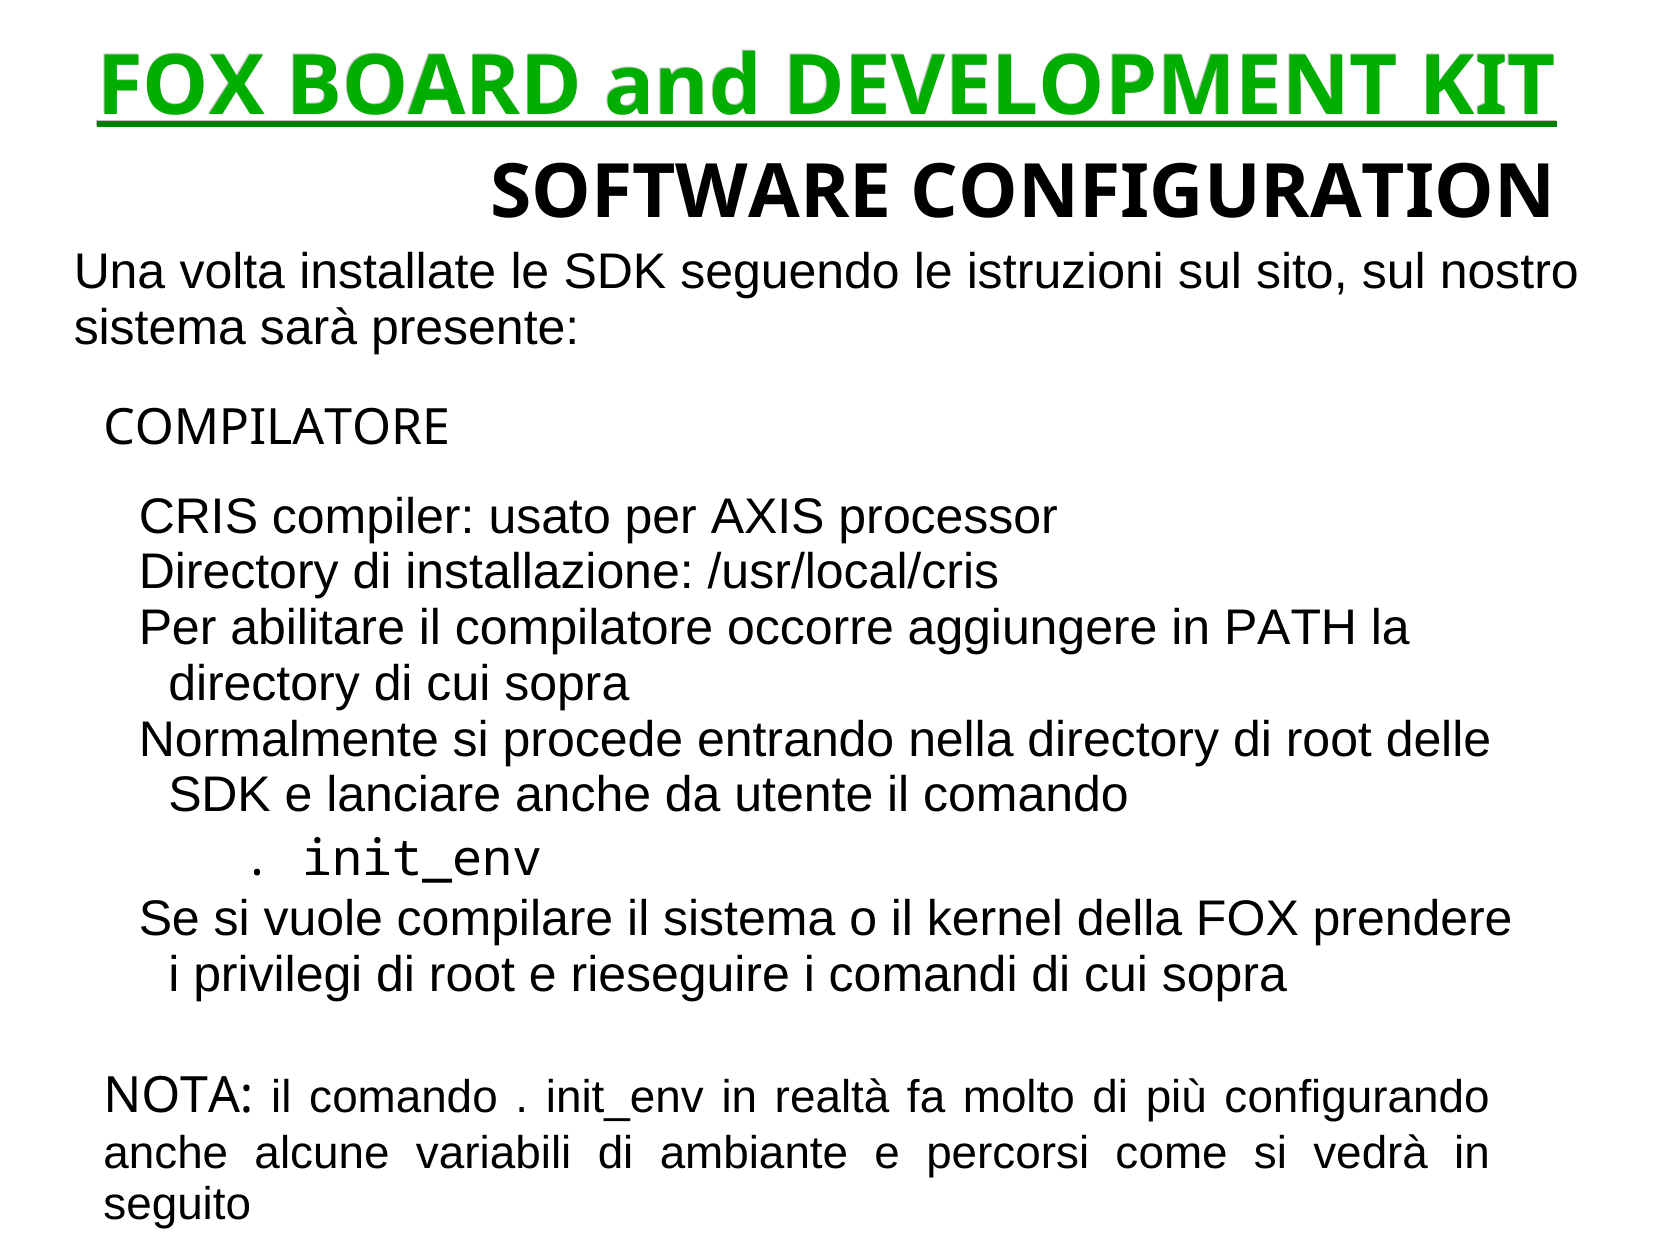

FOX BOARD and DEVELOPMENT KIT
SOFTWARE CONFIGURATION
Una volta installate le SDK seguendo le istruzioni sul sito, sul nostro sistema sarà presente:
COMPILATORE
CRIS compiler: usato per AXIS processor
Directory di installazione: /usr/local/cris
Per abilitare il compilatore occorre aggiungere in PATH la directory di cui sopra
Normalmente si procede entrando nella directory di root delle SDK e lanciare anche da utente il comando
	. init_env
Se si vuole compilare il sistema o il kernel della FOX prendere i privilegi di root e rieseguire i comandi di cui sopra
NOTA: il comando . init_env in realtà fa molto di più configurando anche alcune variabili di ambiante e percorsi come si vedrà in seguito